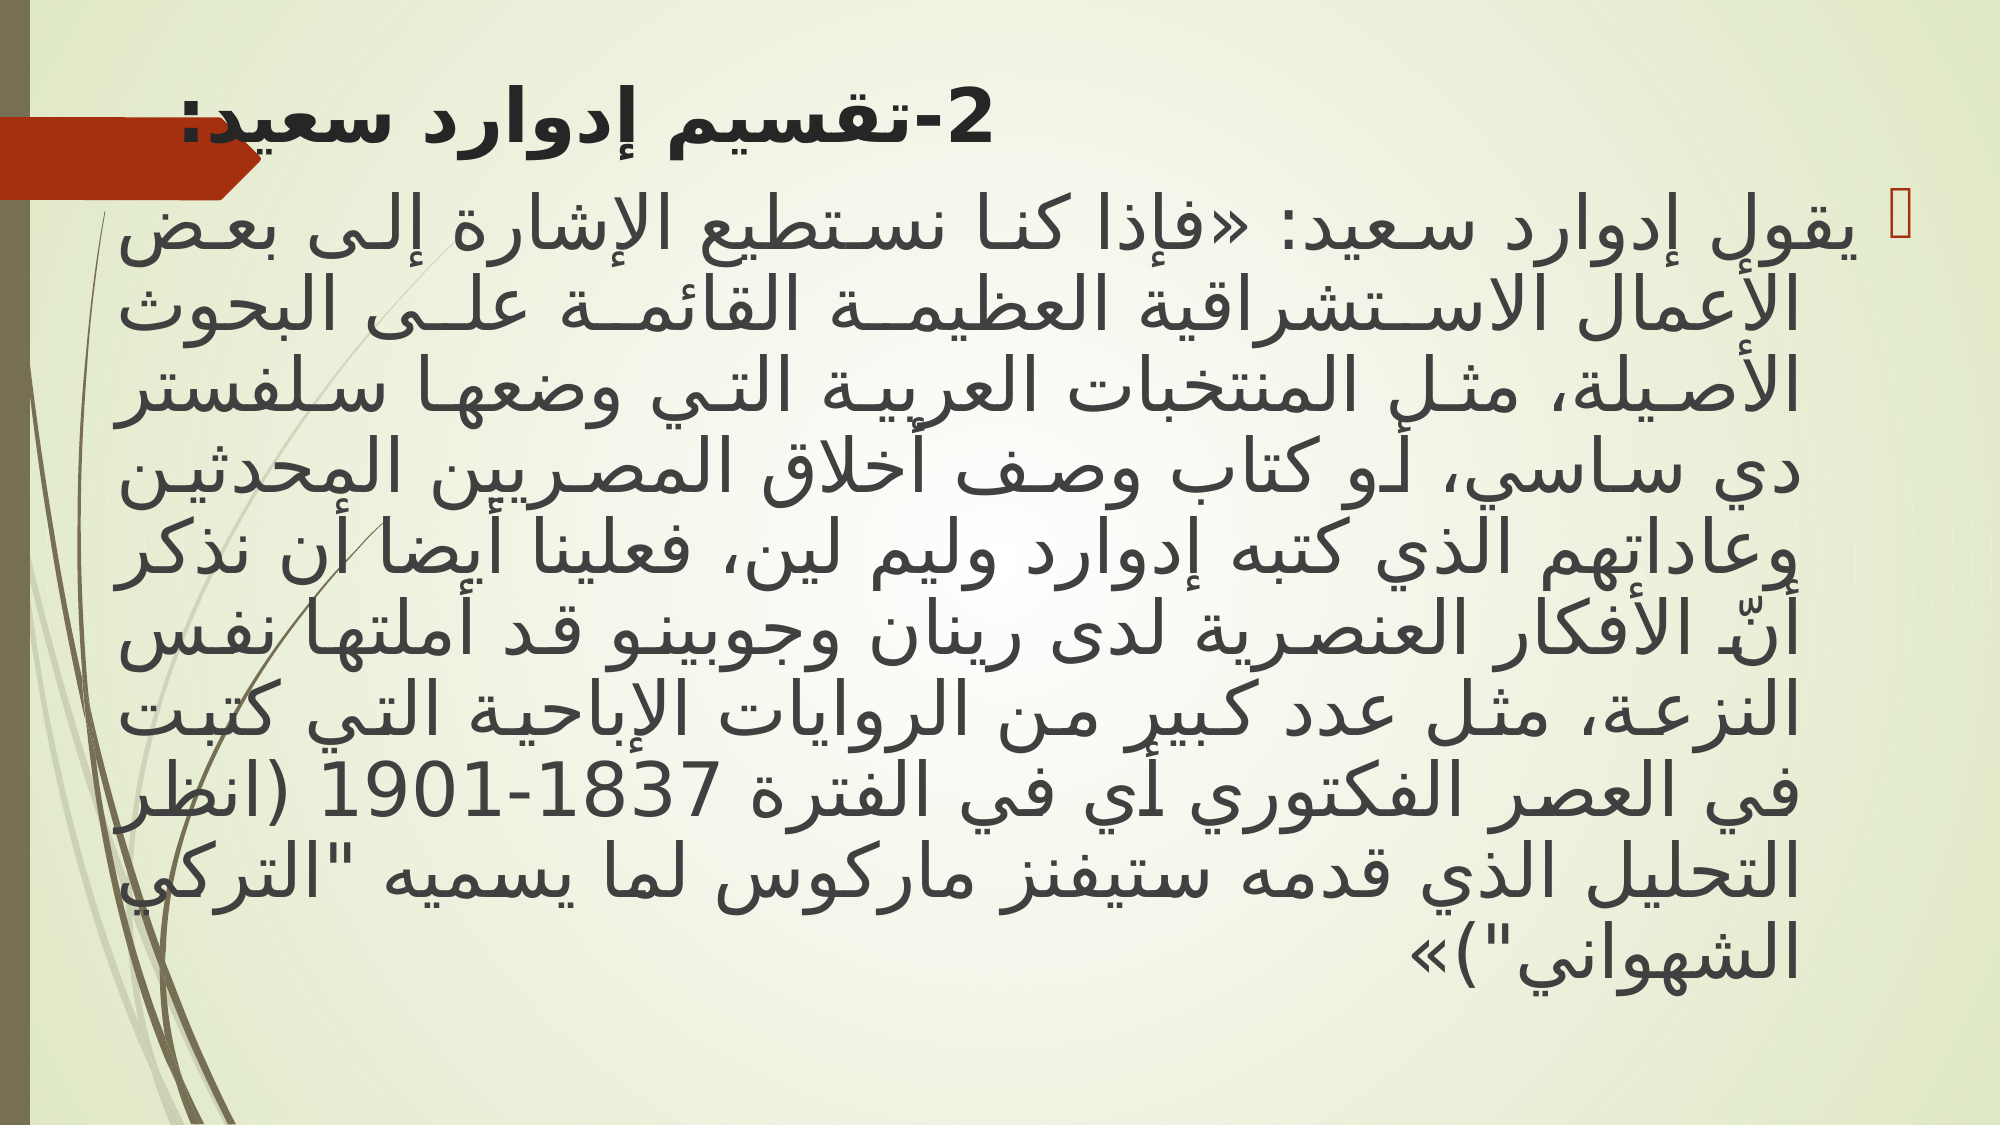

# 2-تقسيم إدوارد سعيد:
يقول إدوارد سعيد: «فإذا كنا نستطيع الإشارة إلى بعض الأعمال الاستشراقية العظيمة القائمة على البحوث الأصيلة، مثل المنتخبات العربية التي وضعها سلفستر دي ساسي، أو كتاب وصف أخلاق المصريين المحدثين وعاداتهم الذي كتبه إدوارد وليم لين، فعلينا أيضا أن نذكر أنّ الأفكار العنصرية لدى رينان وجوبينو قد أملتها نفس النزعة، مثل عدد كبير من الروايات الإباحية التي كتبت في العصر الفكتوري أي في الفترة 1837-1901 (انظر التحليل الذي قدمه ستيفنز ماركوس لما يسميه "التركي الشهواني")»